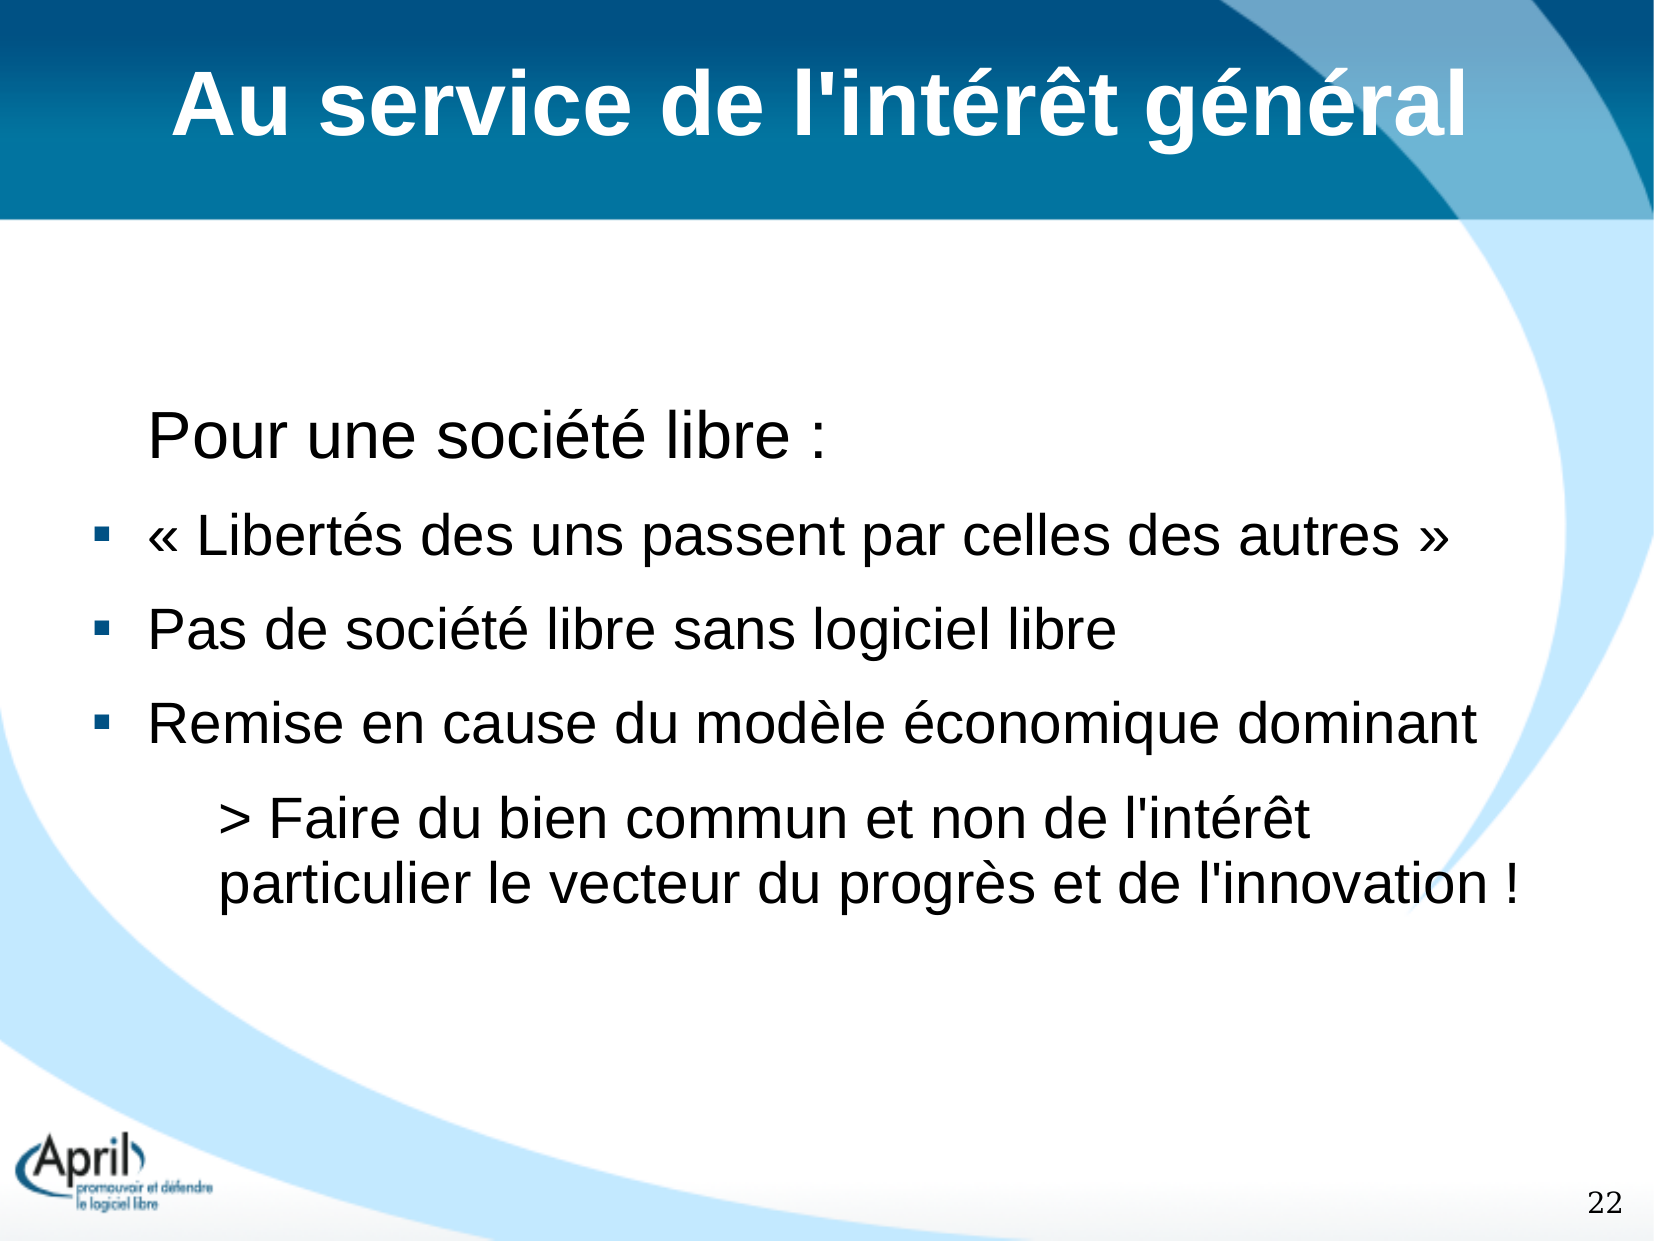

# Au service de l'intérêt général
Pour une société libre :
« Libertés des uns passent par celles des autres »
Pas de société libre sans logiciel libre
Remise en cause du modèle économique dominant
> Faire du bien commun et non de l'intérêt particulier le vecteur du progrès et de l'innovation !
22